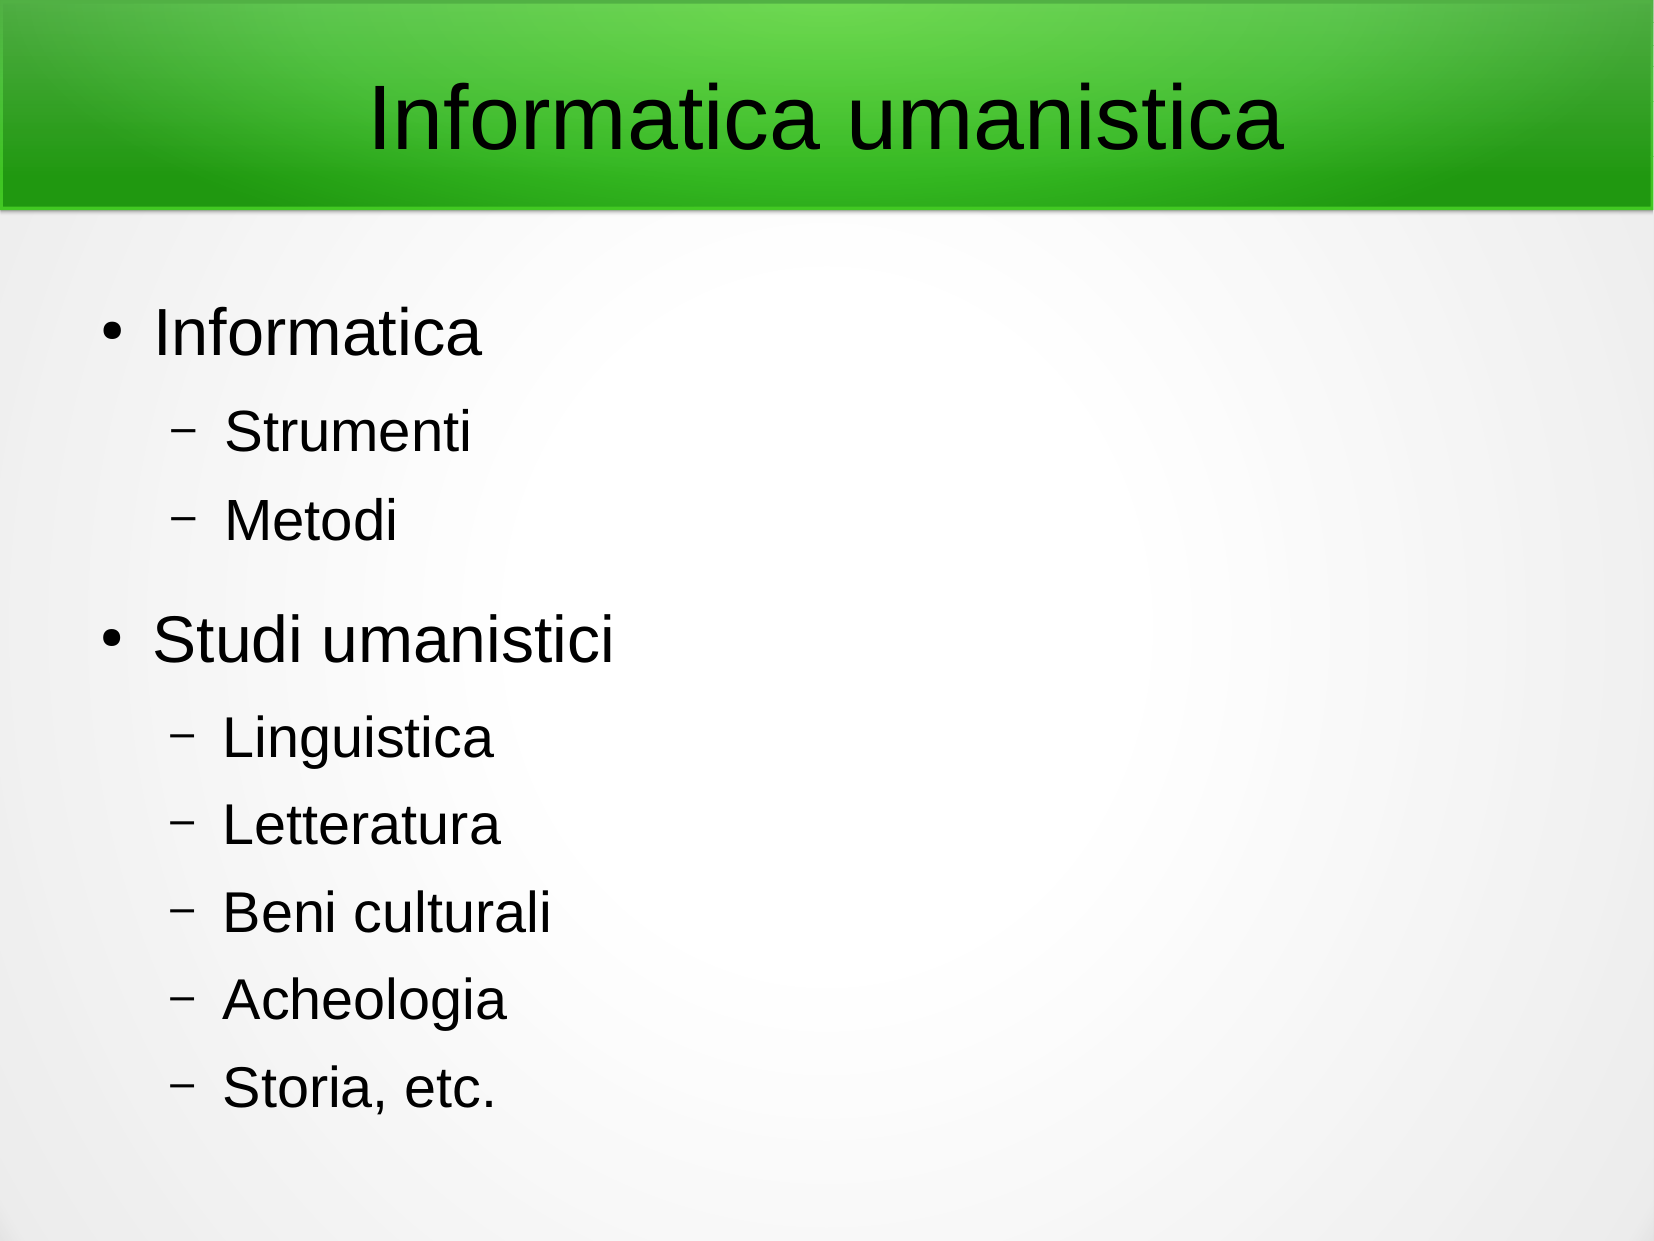

# Informatica umanistica
Informatica
Strumenti
Metodi
Studi umanistici
Linguistica
Letteratura
Beni culturali
Acheologia
Storia, etc.